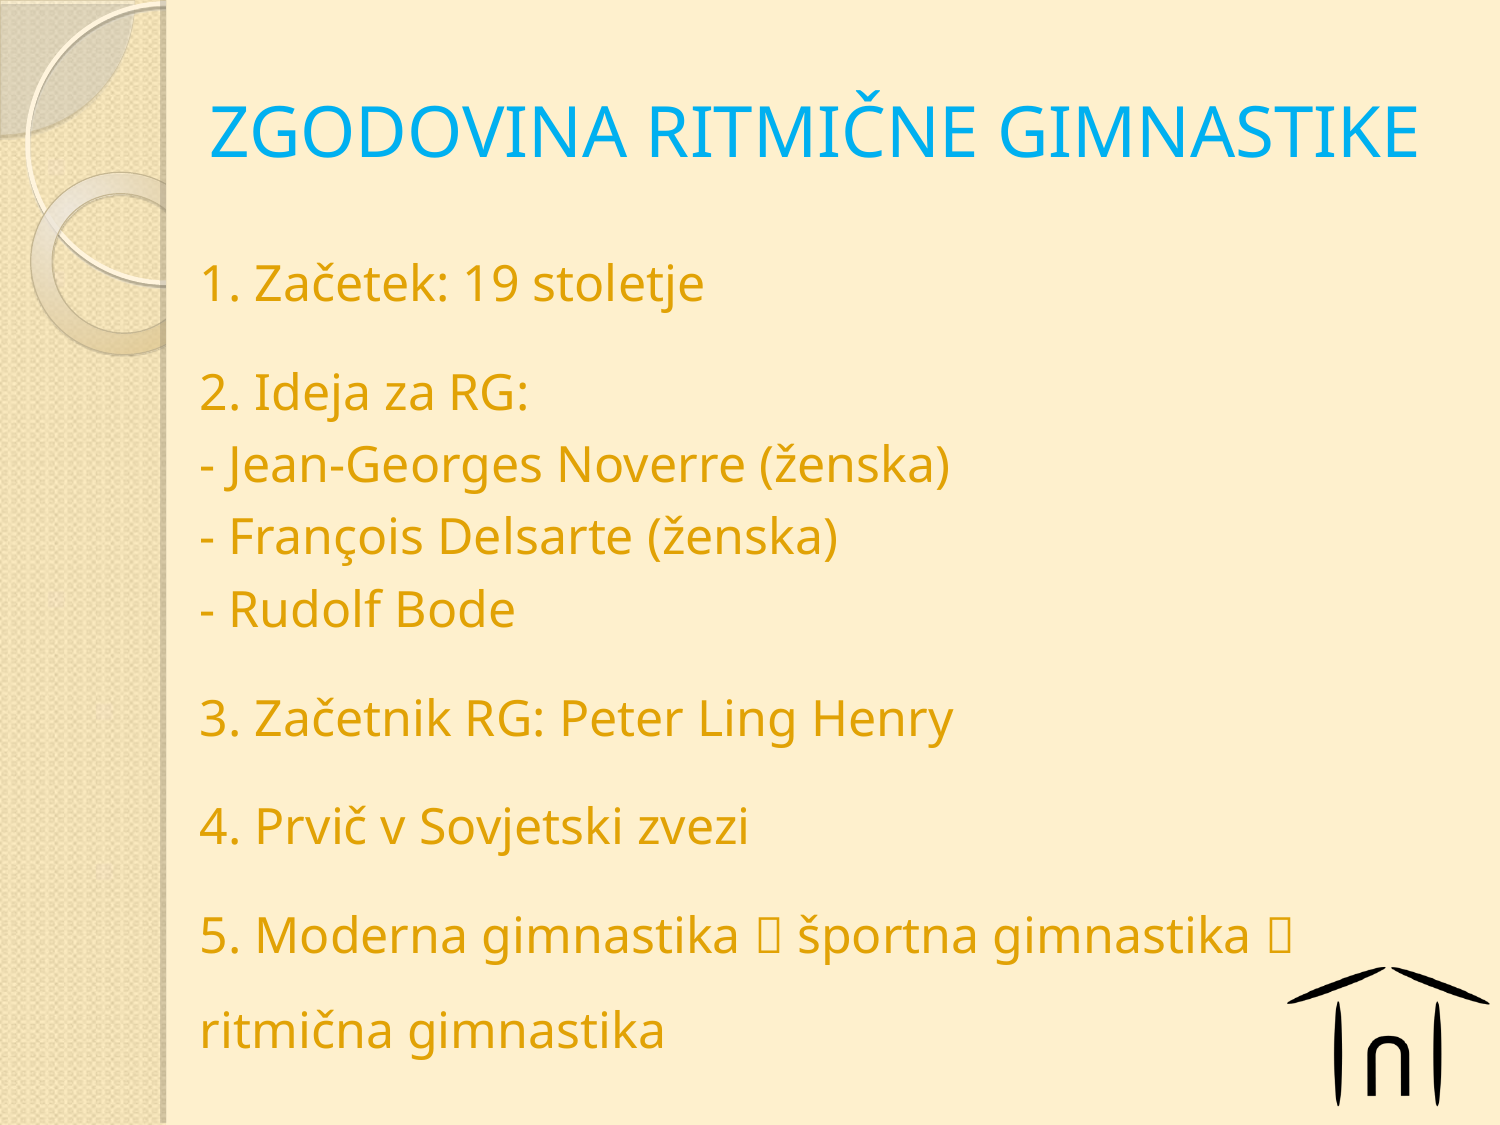

# ZGODOVINA RITMIČNE GIMNASTIKE
1. Začetek: 19 stoletje
2. Ideja za RG:
- Jean-Georges Noverre (ženska)
- François Delsarte (ženska)
- Rudolf Bode
3. Začetnik RG: Peter Ling Henry
4. Prvič v Sovjetski zvezi
5. Moderna gimnastika  športna gimnastika  ritmična gimnastika